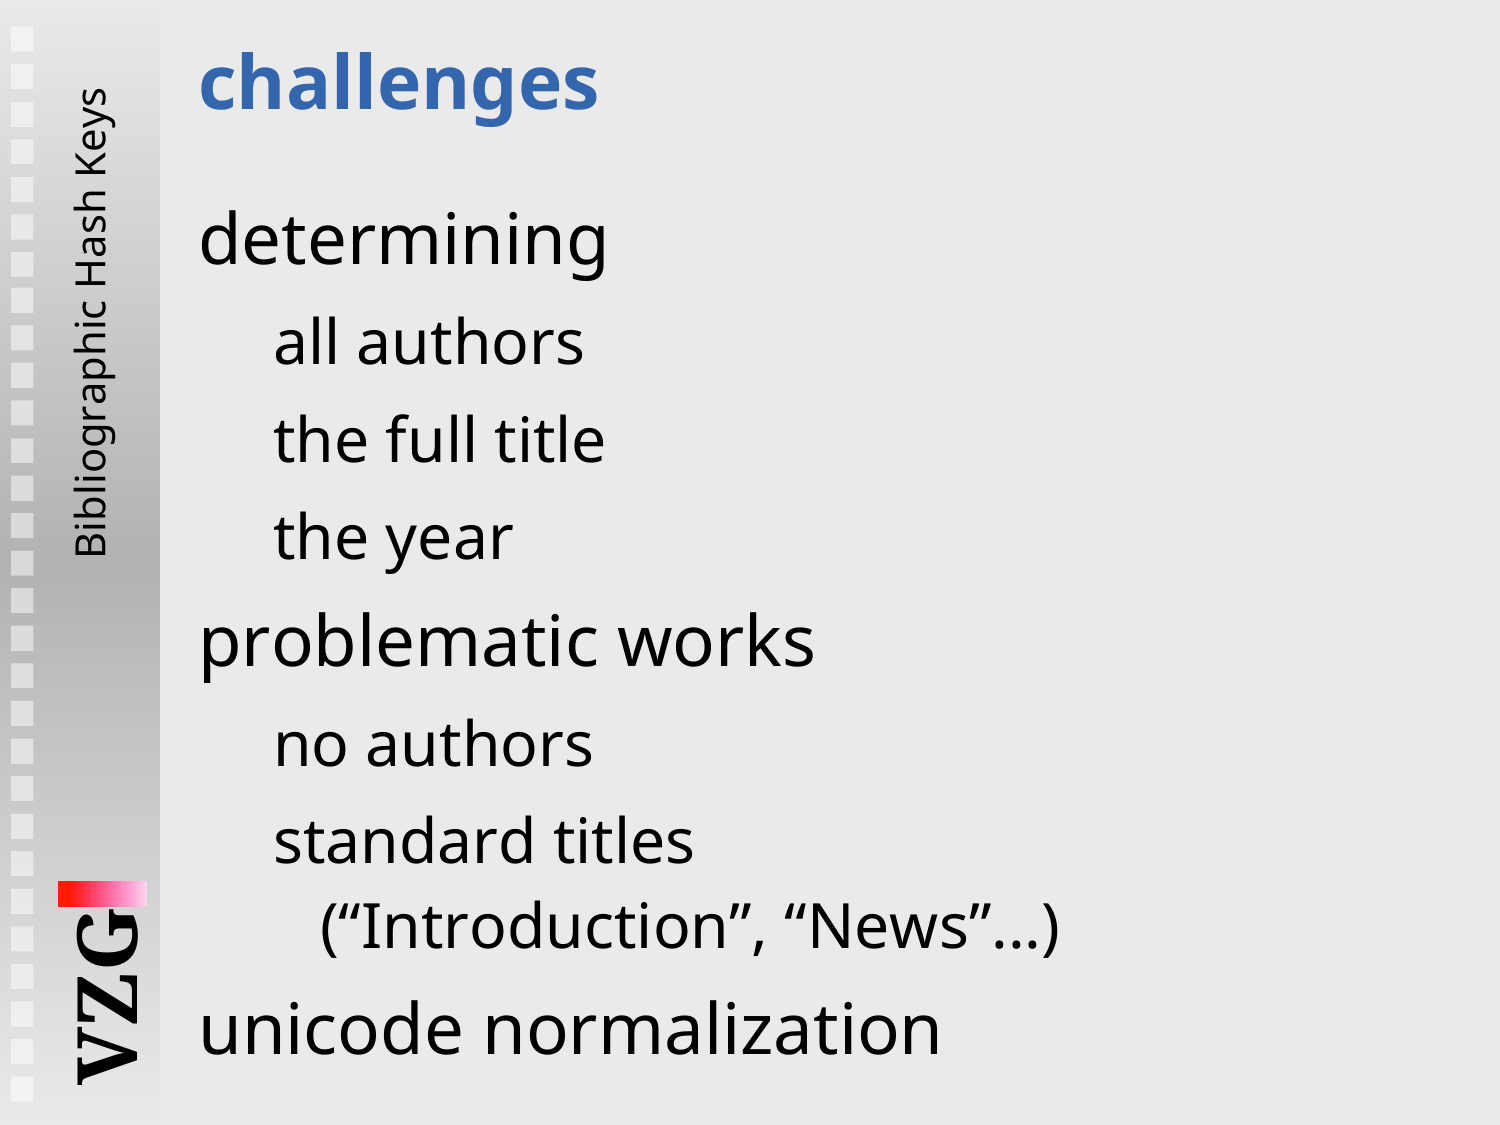

# challenges
determining
all authors
the full title
the year
problematic works
no authors
standard titles
(“Introduction”, “News”...)
unicode normalization